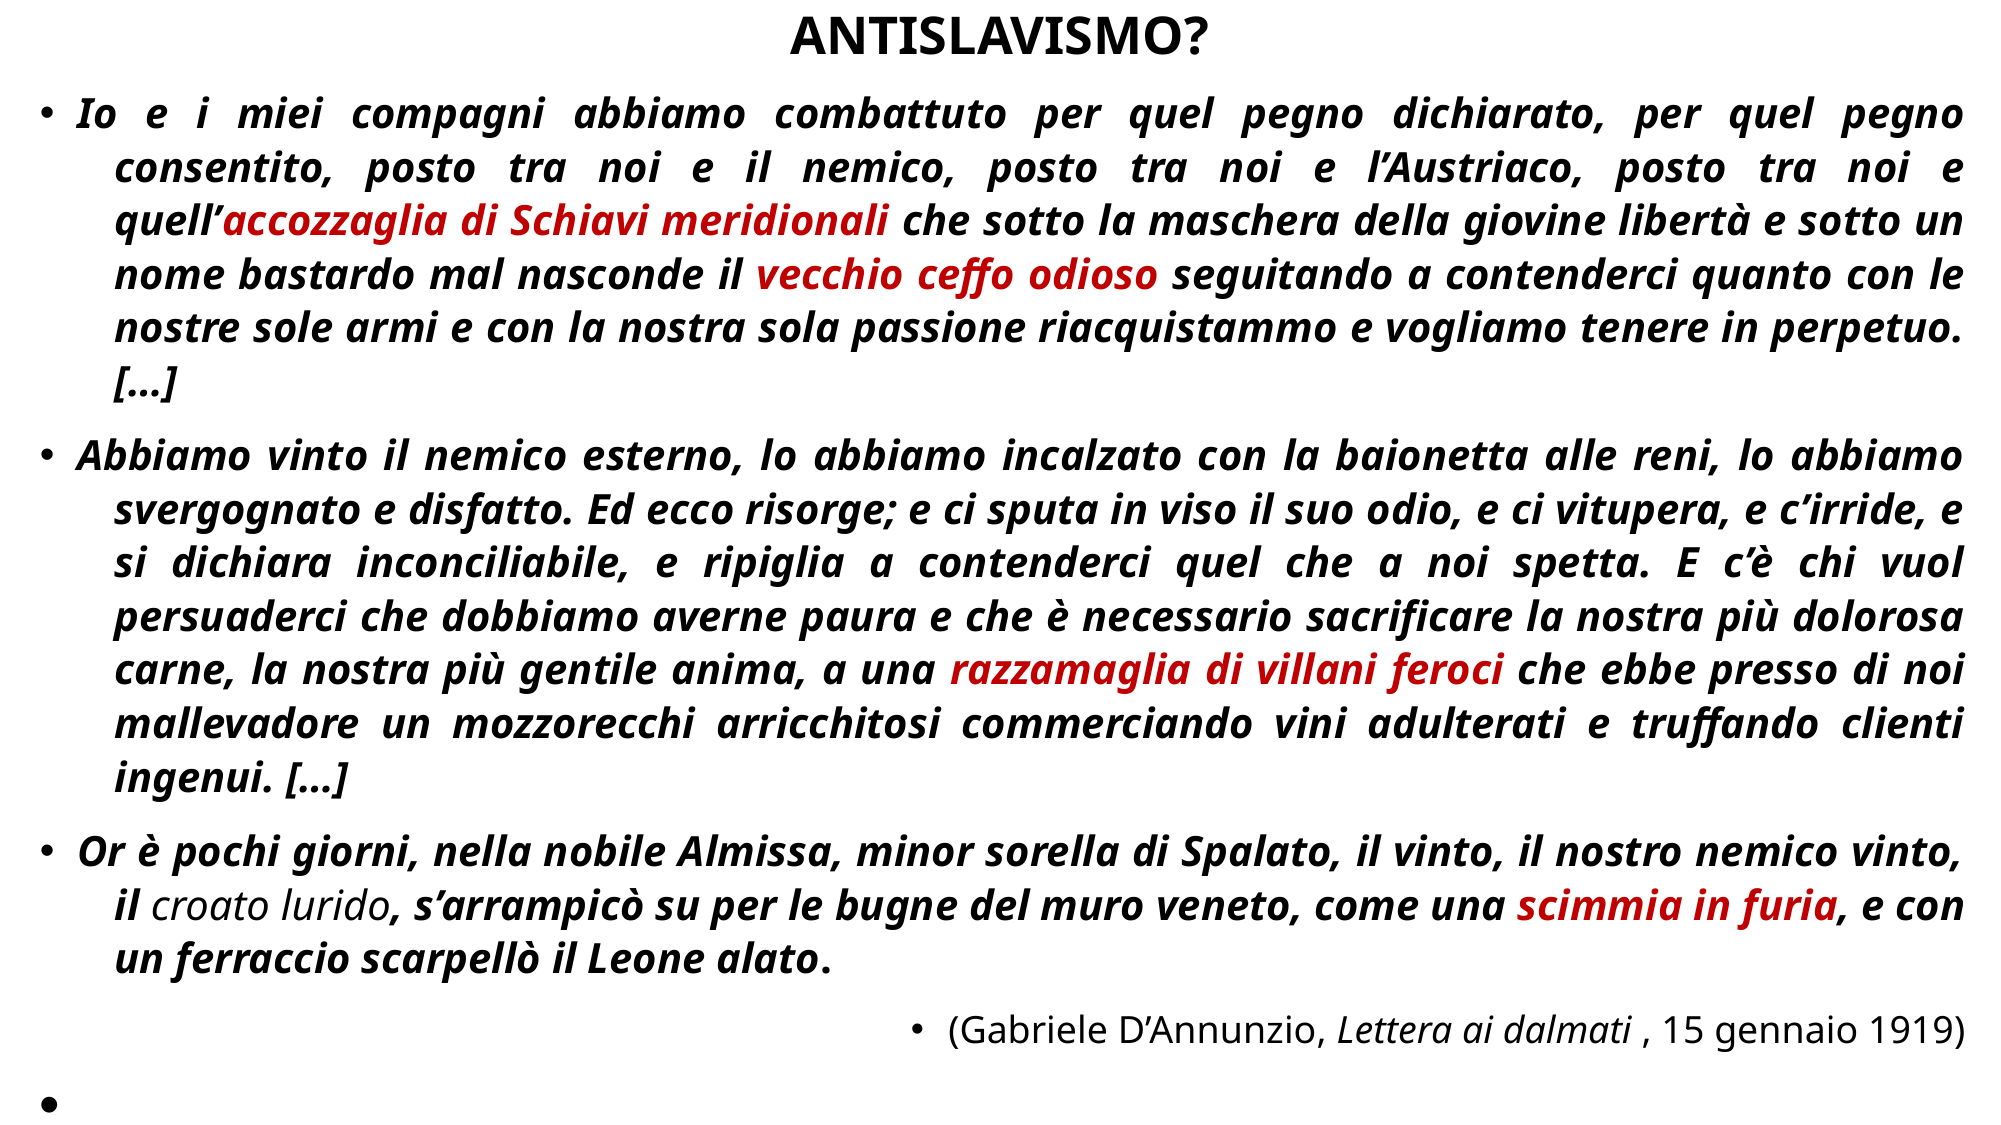

# ANTISLAVISMO?
Io e i miei compagni abbiamo combattuto per quel pegno dichiarato, per quel pegno consentito, posto tra noi e il nemico, posto tra noi e l’Austriaco, posto tra noi e quell’accozzaglia di Schiavi meridionali che sotto la maschera della giovine libertà e sotto un nome bastardo mal nasconde il vecchio ceffo odioso seguitando a contenderci quanto con le nostre sole armi e con la nostra sola passione riacquistammo e vogliamo tenere in perpetuo. […]
Abbiamo vinto il nemico esterno, lo abbiamo incalzato con la baionetta alle reni, lo abbiamo svergognato e disfatto. Ed ecco risorge; e ci sputa in viso il suo odio, e ci vitupera, e c’irride, e si dichiara inconciliabile, e ripiglia a contenderci quel che a noi spetta. E c’è chi vuol persuaderci che dobbiamo averne paura e che è necessario sacrificare la nostra più dolorosa carne, la nostra più gentile anima, a una razzamaglia di villani feroci che ebbe presso di noi mallevadore un mozzorecchi arricchitosi commerciando vini adulterati e truffando clienti ingenui. […]
Or è pochi giorni, nella nobile Almissa, minor sorella di Spalato, il vinto, il nostro nemico vinto, il croato lurido, s’arrampicò su per le bugne del muro veneto, come una scimmia in furia, e con un ferraccio scarpellò il Leone alato.
(Gabriele D’Annunzio, Lettera ai dalmati , 15 gennaio 1919)